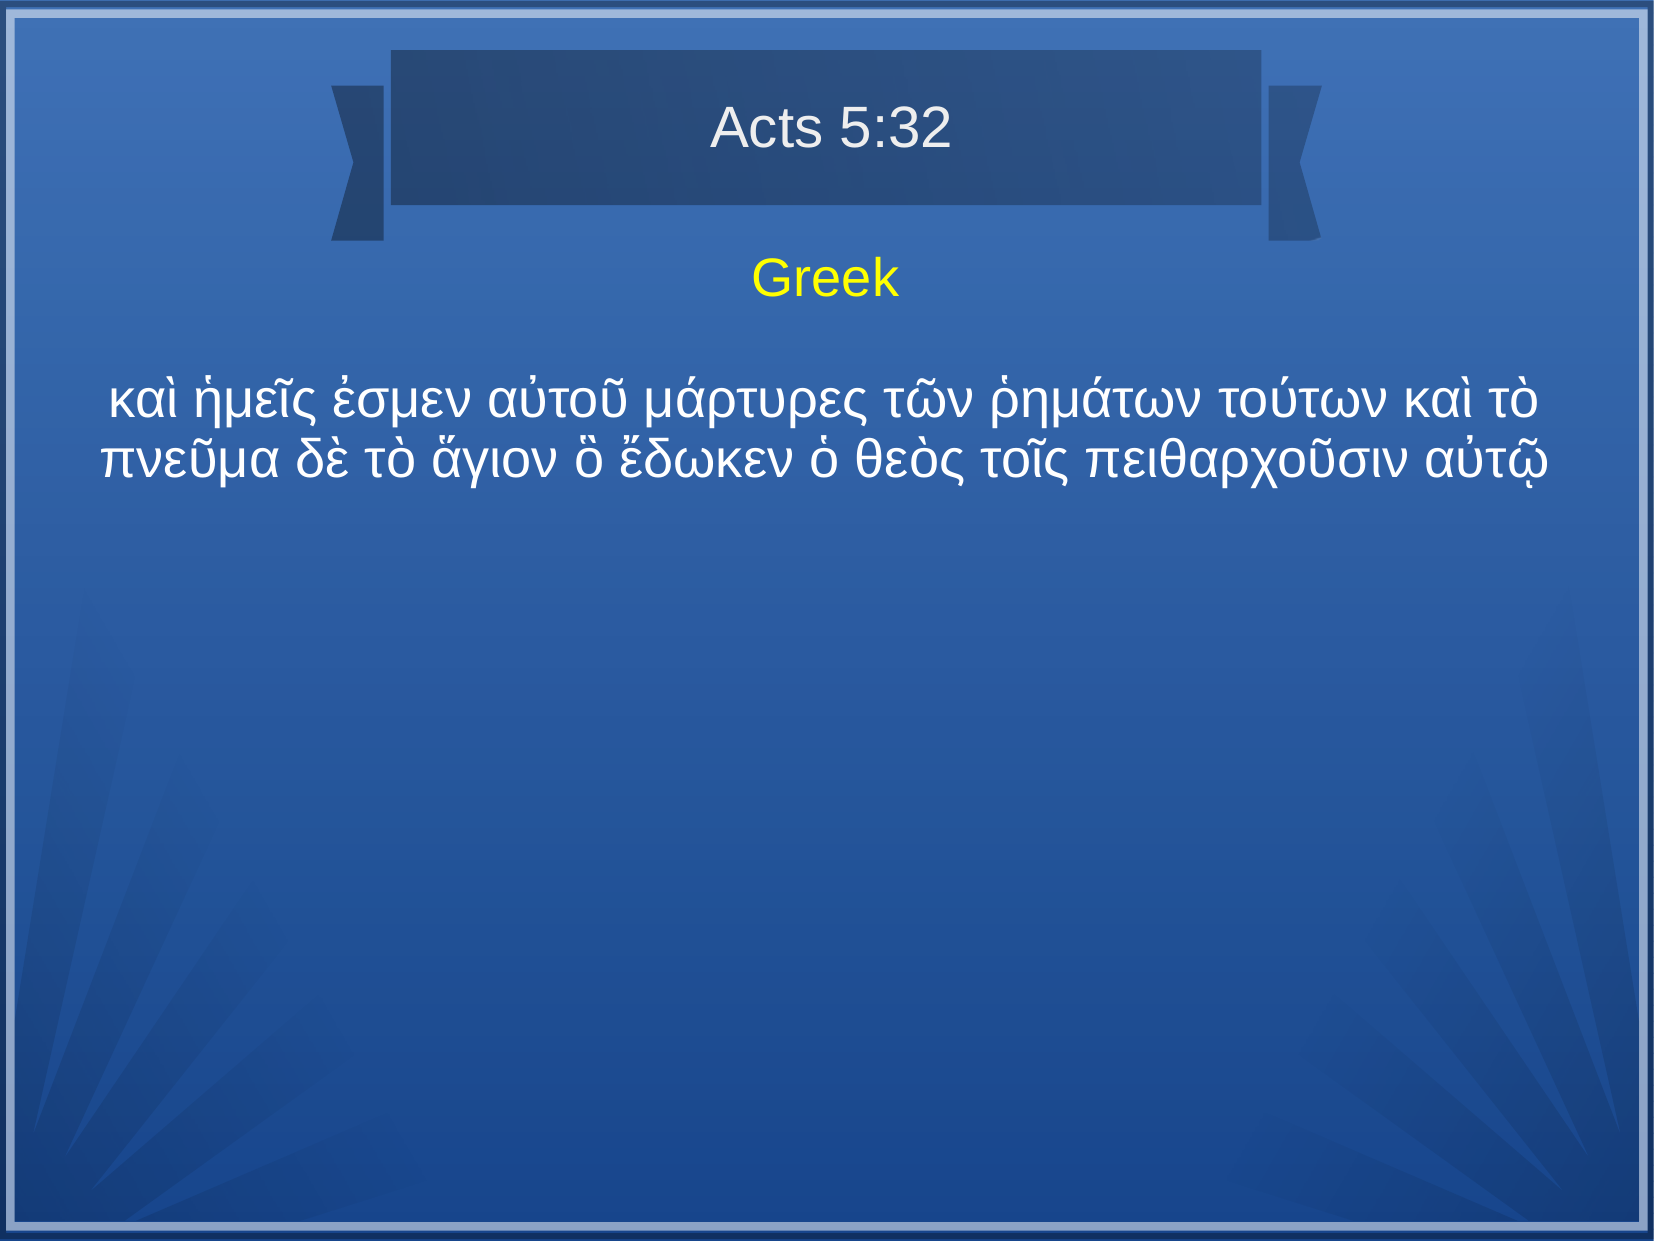

Acts 5:32
Greek
καὶ ἡμεῖς ἐσμεν αὐτοῦ μάρτυρες τῶν ῥημάτων τούτων καὶ τὸ πνεῦμα δὲ τὸ ἅγιον ὃ ἔδωκεν ὁ θεὸς τοῖς πειθαρχοῦσιν αὐτῷ